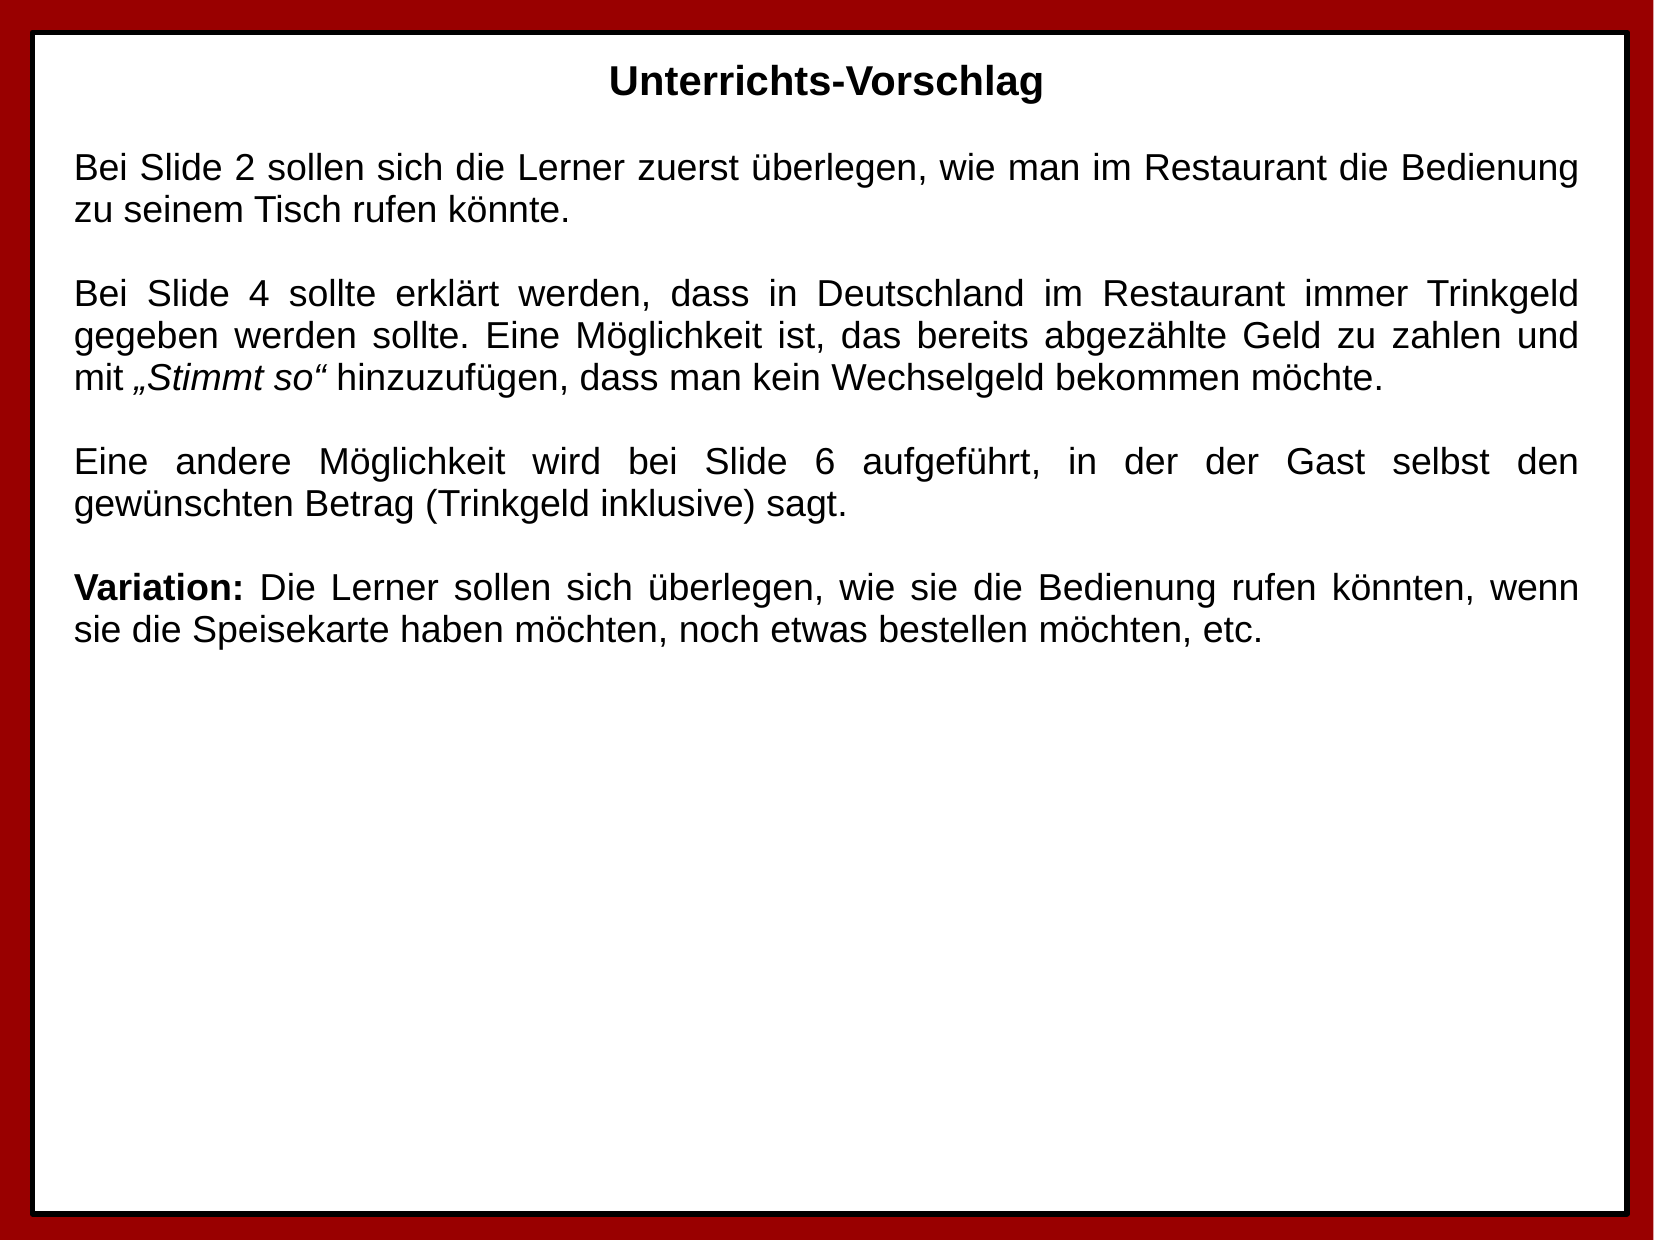

Unterrichts-Vorschlag
Bei Slide 2 sollen sich die Lerner zuerst überlegen, wie man im Restaurant die Bedienung zu seinem Tisch rufen könnte.
Bei Slide 4 sollte erklärt werden, dass in Deutschland im Restaurant immer Trinkgeld gegeben werden sollte. Eine Möglichkeit ist, das bereits abgezählte Geld zu zahlen und mit „Stimmt so“ hinzuzufügen, dass man kein Wechselgeld bekommen möchte.
Eine andere Möglichkeit wird bei Slide 6 aufgeführt, in der der Gast selbst den gewünschten Betrag (Trinkgeld inklusive) sagt.
Variation: Die Lerner sollen sich überlegen, wie sie die Bedienung rufen könnten, wenn sie die Speisekarte haben möchten, noch etwas bestellen möchten, etc.